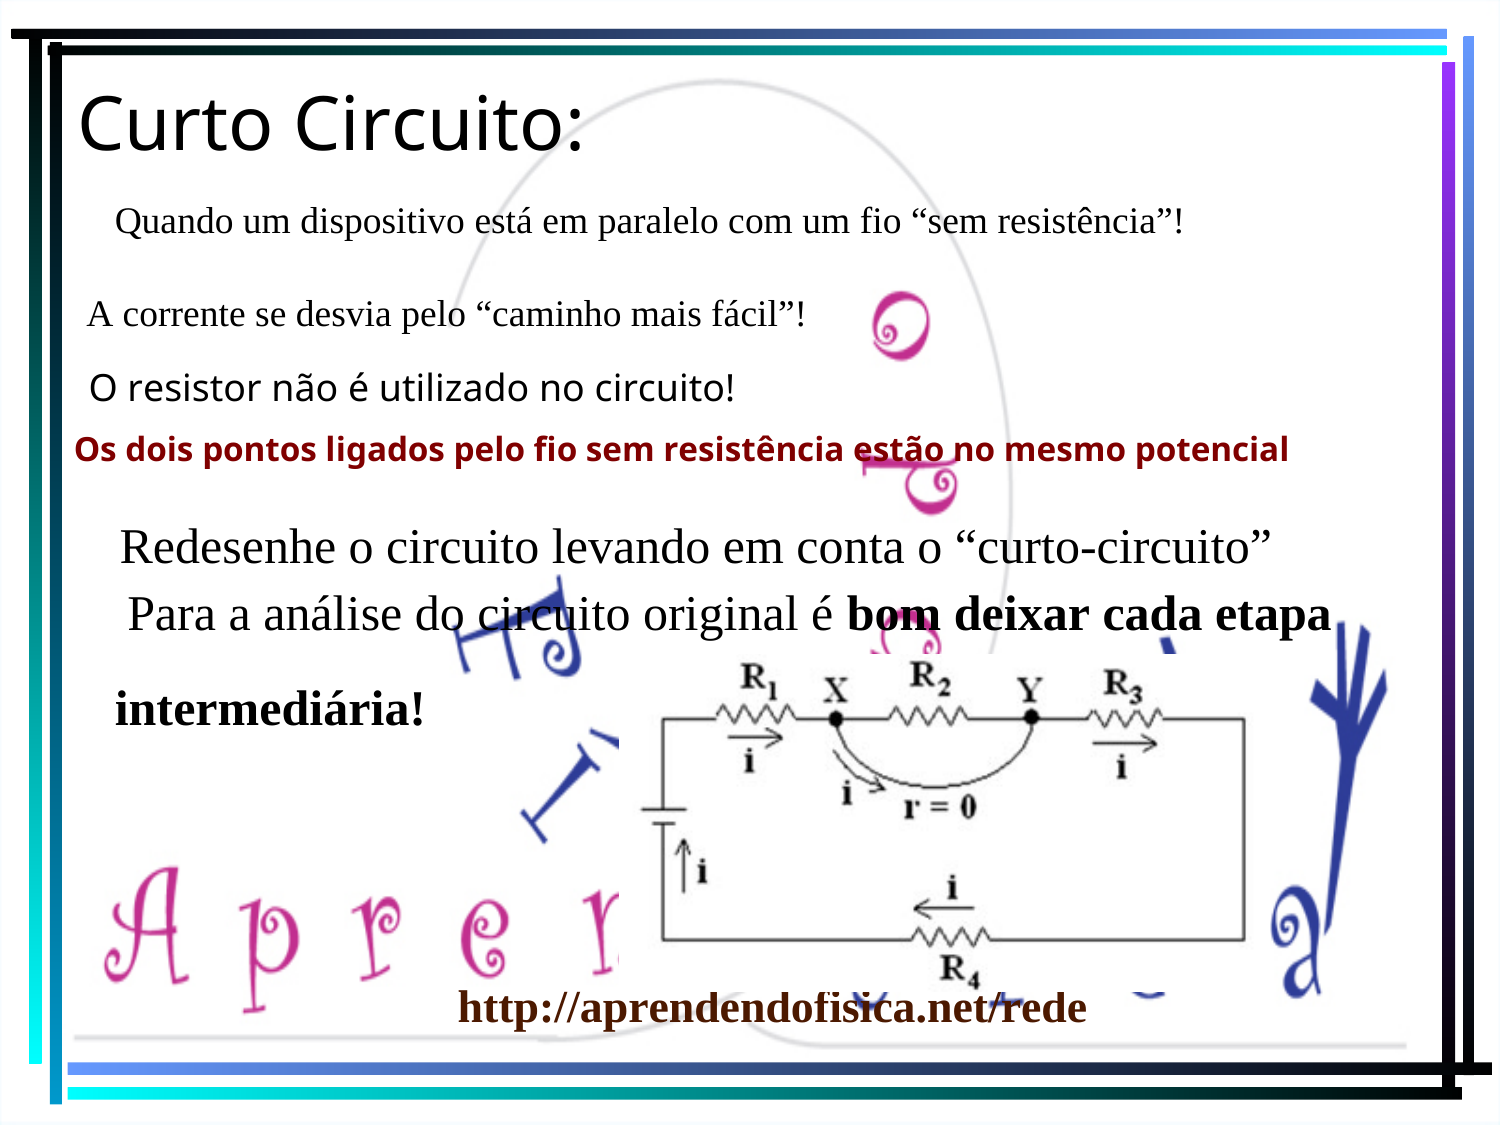

# Curto Circuito:
 Quando um dispositivo está em paralelo com um fio “sem resistência”!
 A corrente se desvia pelo “caminho mais fácil”!
O resistor não é utilizado no circuito!
Os dois pontos ligados pelo fio sem resistência estão no mesmo potencial
 Redesenhe o circuito levando em conta o “curto-circuito”
 Para a análise do circuito original é bom deixar cada etapa
intermediária!
http://aprendendofisica.net/rede